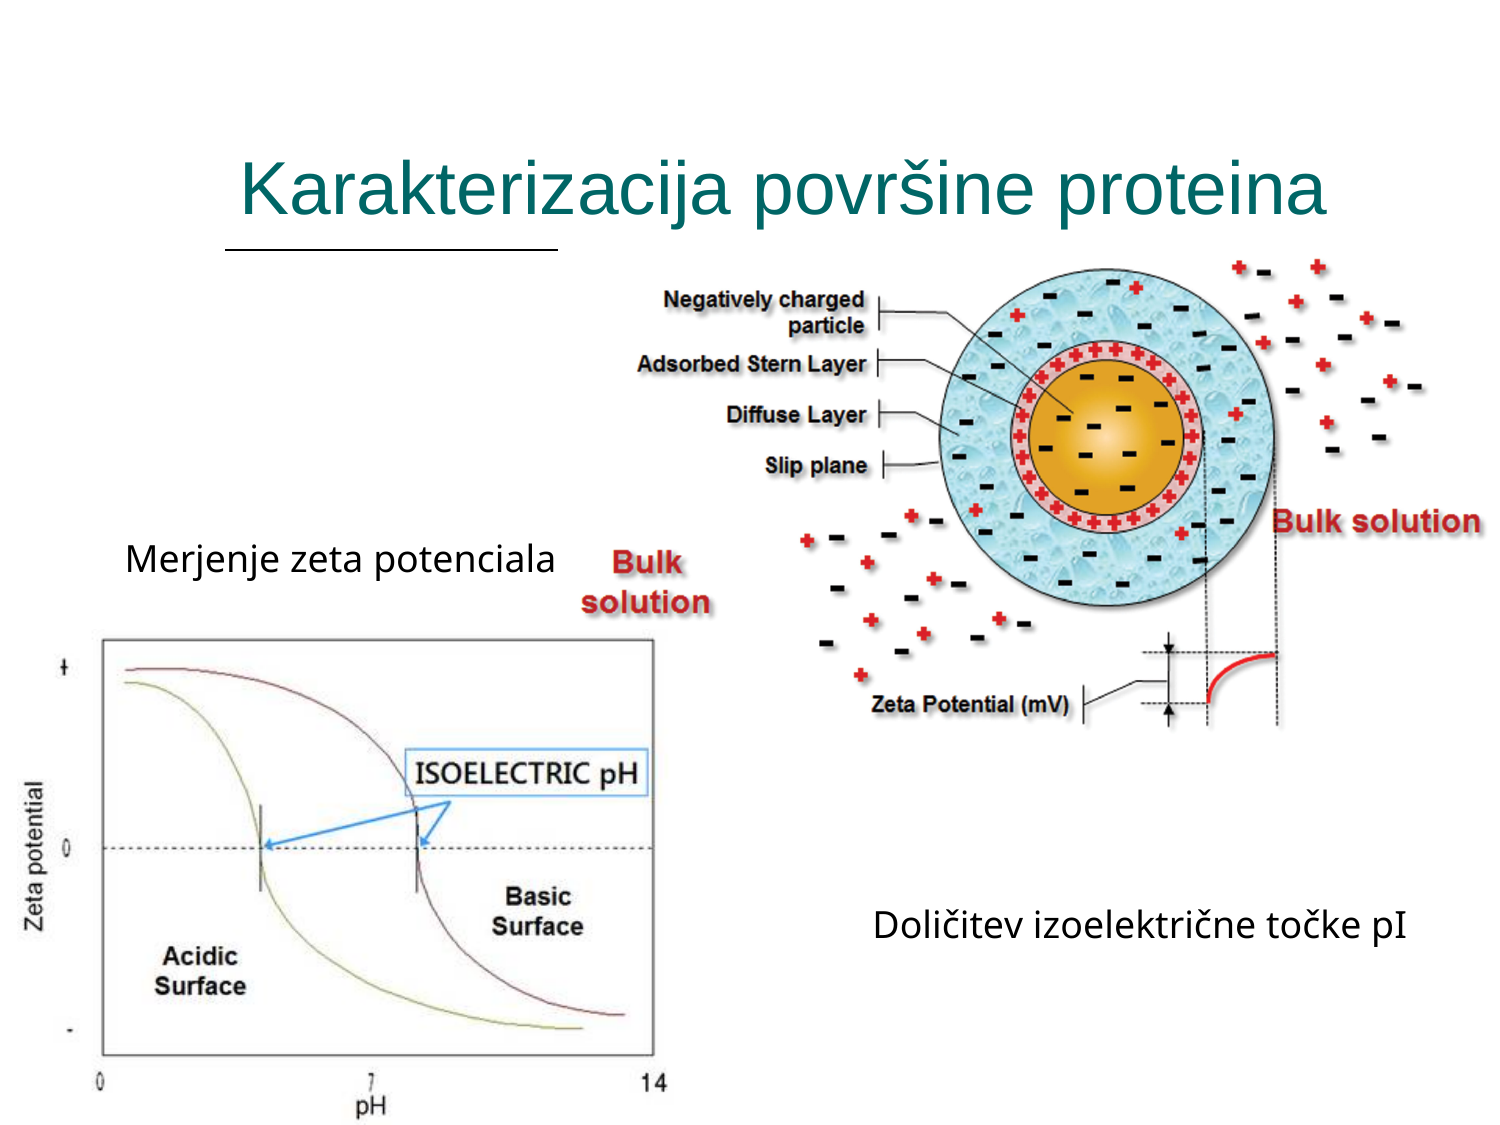

# Karakterizacija površine proteina
Merjenje zeta potenciala
Doličitev izoelektrične točke pI